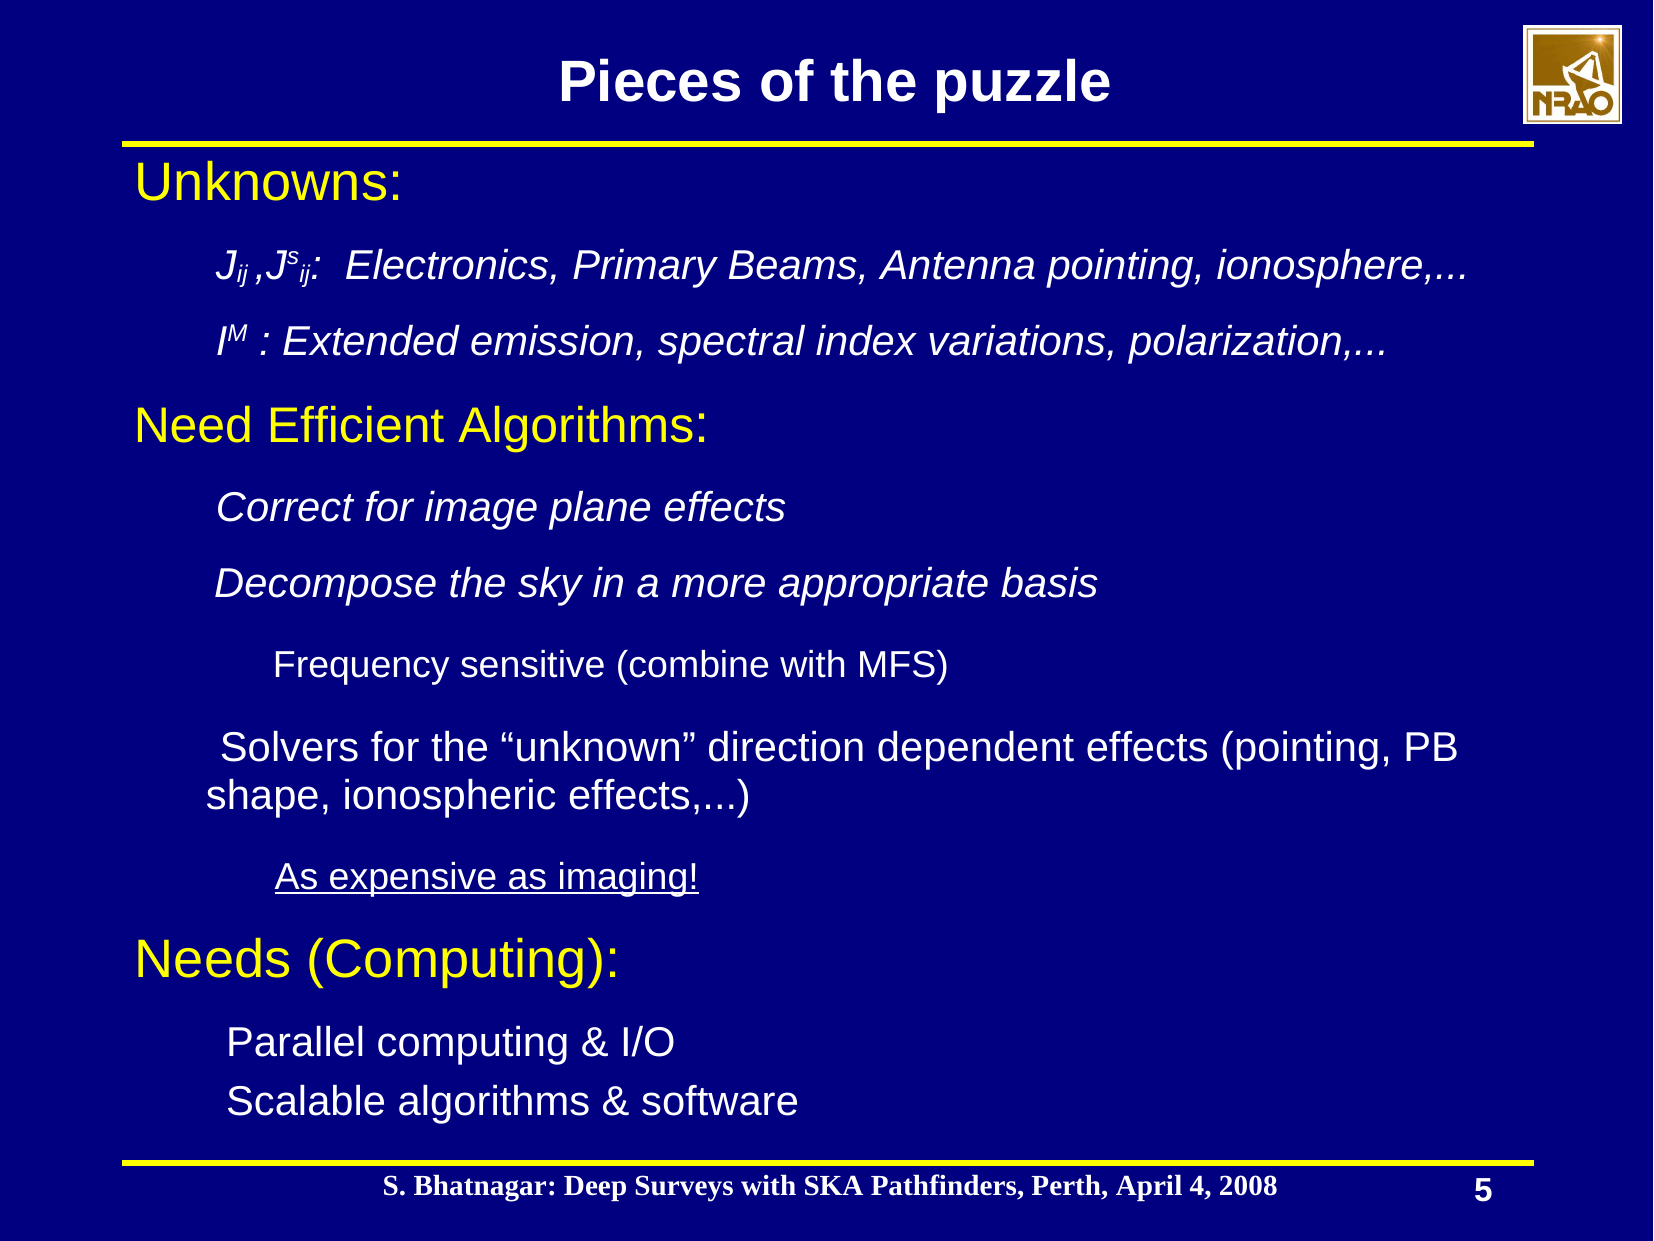

# Pieces of the puzzle
 Unknowns:
 Jij ,Jsij: Electronics, Primary Beams, Antenna pointing, ionosphere,...
 IM : Extended emission, spectral index variations, polarization,...
 Need Efficient Algorithms:
 Correct for image plane effects
 Decompose the sky in a more appropriate basis
 Frequency sensitive (combine with MFS)
 Solvers for the “unknown” direction dependent effects (pointing, PB shape, ionospheric effects,...)
 As expensive as imaging!
 Needs (Computing):
Parallel computing & I/O
Scalable algorithms & software